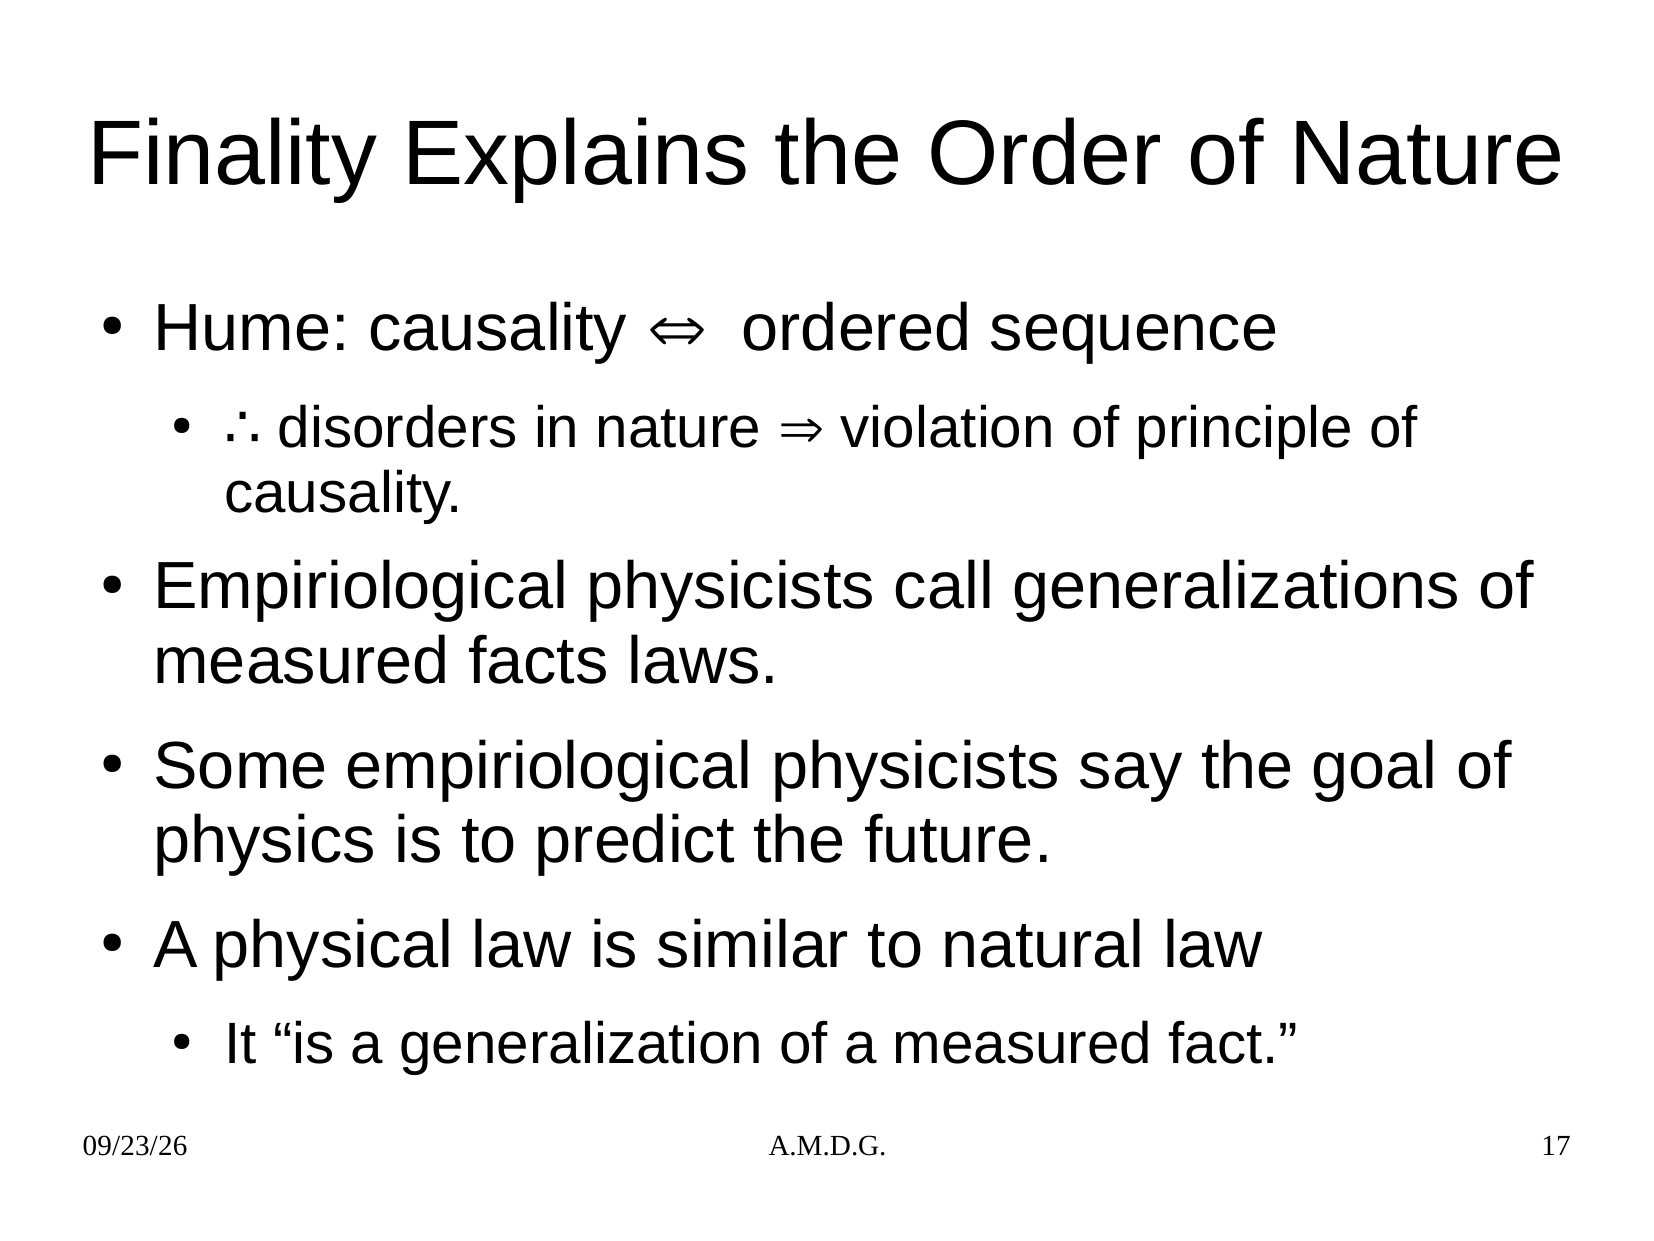

Finality Explains the Order of Nature
# Hume: causality ⇔ ordered sequence
∴ disorders in nature ⇒ violation of principle of causality.
Empiriological physicists call generalizations of measured facts laws.
Some empiriological physicists say the goal of physics is to predict the future.
A physical law is similar to natural law
It “is a generalization of a measured fact.”
A.M.D.G.
17